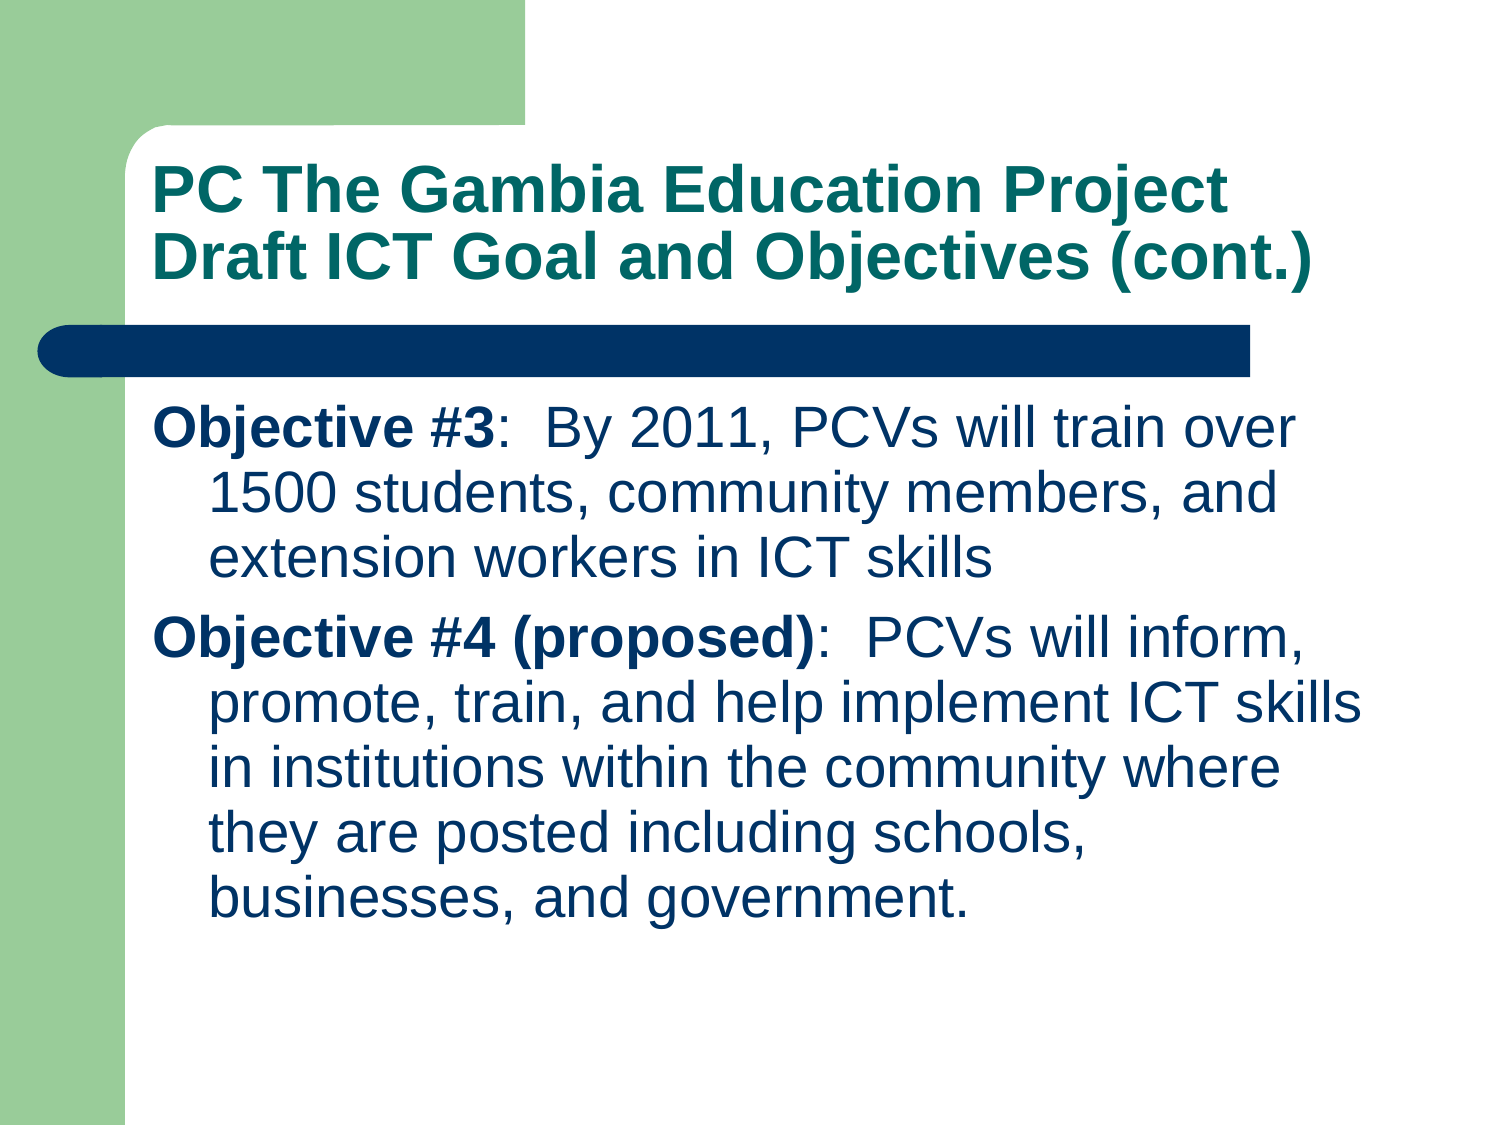

# PC The Gambia Education Project Draft ICT Goal and Objectives (cont.)
Objective #3: By 2011, PCVs will train over 1500 students, community members, and extension workers in ICT skills
Objective #4 (proposed): PCVs will inform, promote, train, and help implement ICT skills in institutions within the community where they are posted including schools, businesses, and government.